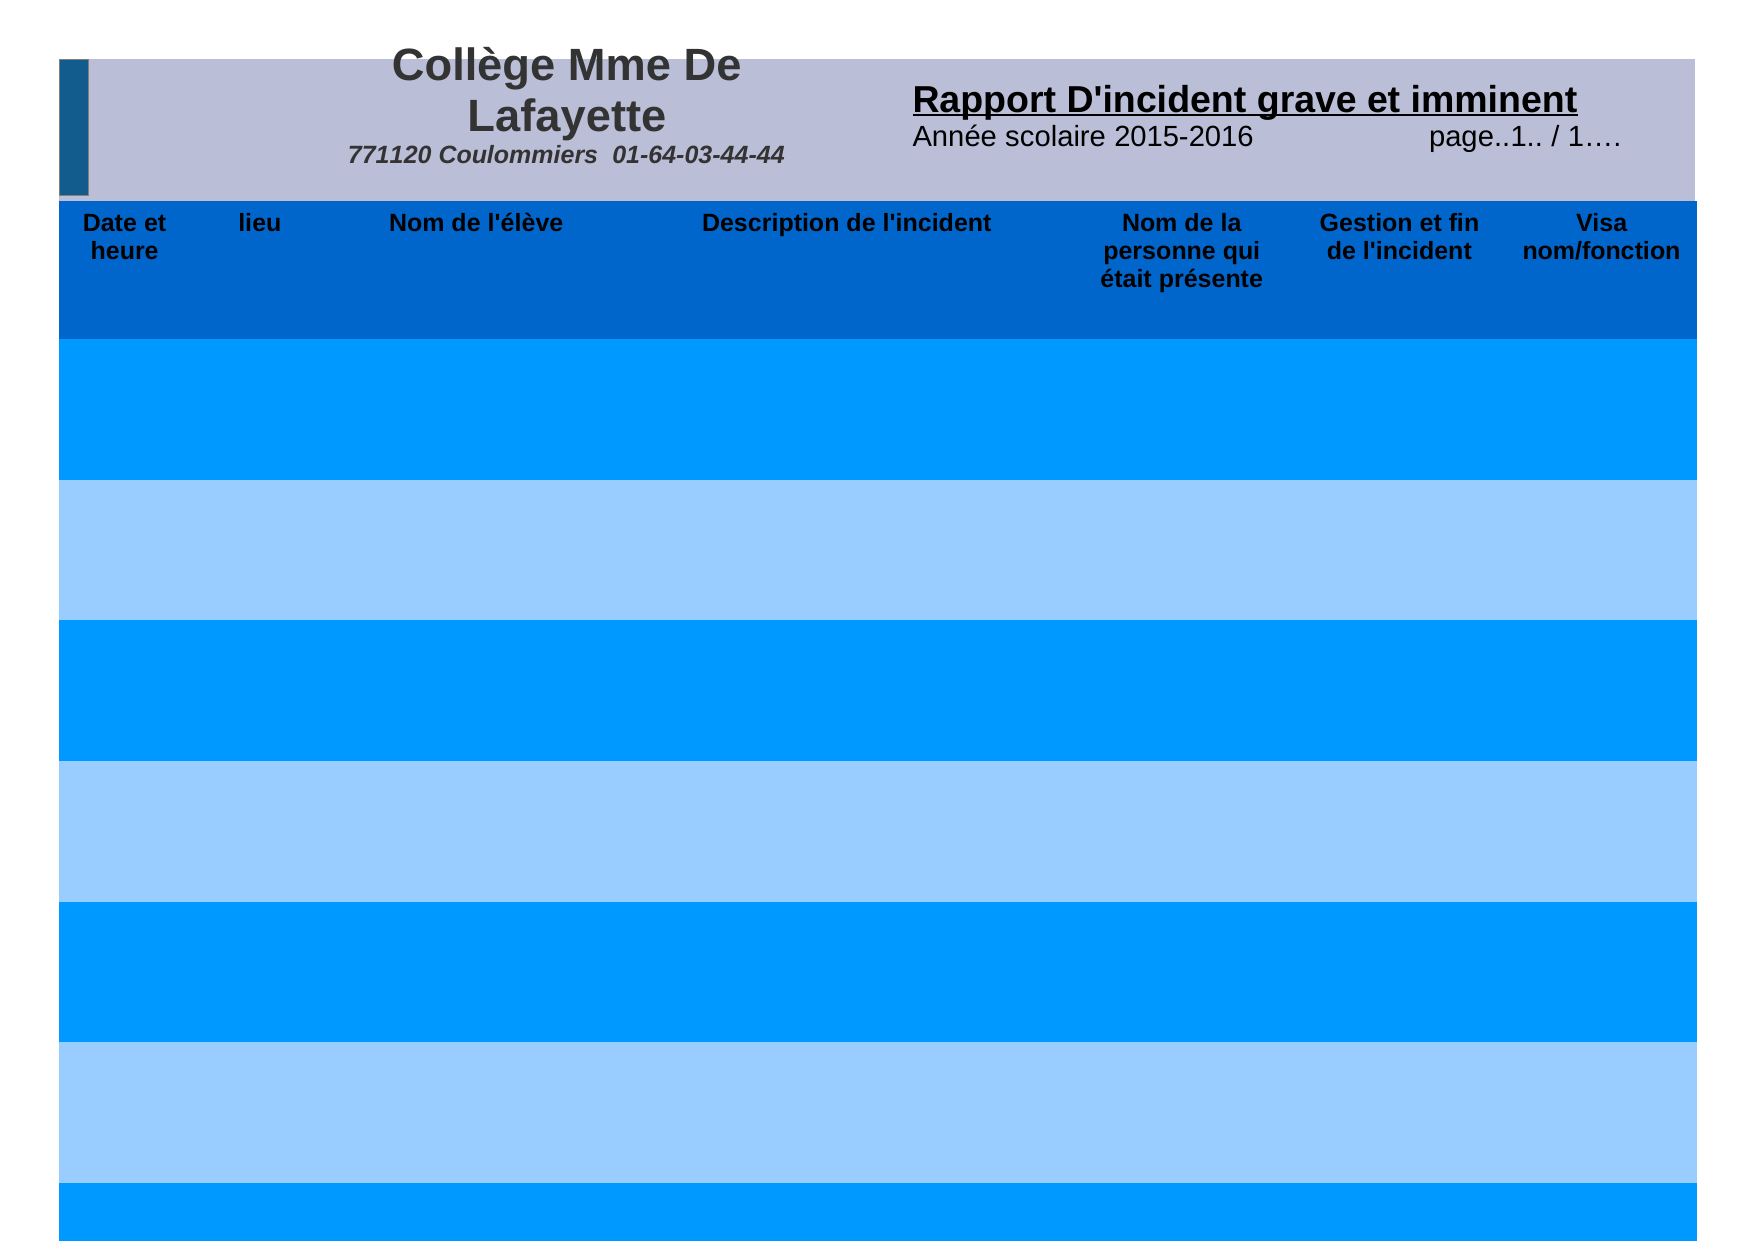

# Collège Mme De Lafayette 771120 Coulommiers 01-64-03-44-44
Rapport D'incident grave et imminent
Année scolaire 2015-2016			page..1.. / 1….
| Date et heure | lieu | Nom de l'élève | Description de l'incident | Nom de la personne qui était présente | Gestion et fin de l'incident | Visa nom/fonction |
| --- | --- | --- | --- | --- | --- | --- |
| | | | | | | |
| | | | | | | |
| | | | | | | |
| | | | | | | |
| | | | | | | |
| | | | | | | |
| | | | | | | |
| | | | | | | |